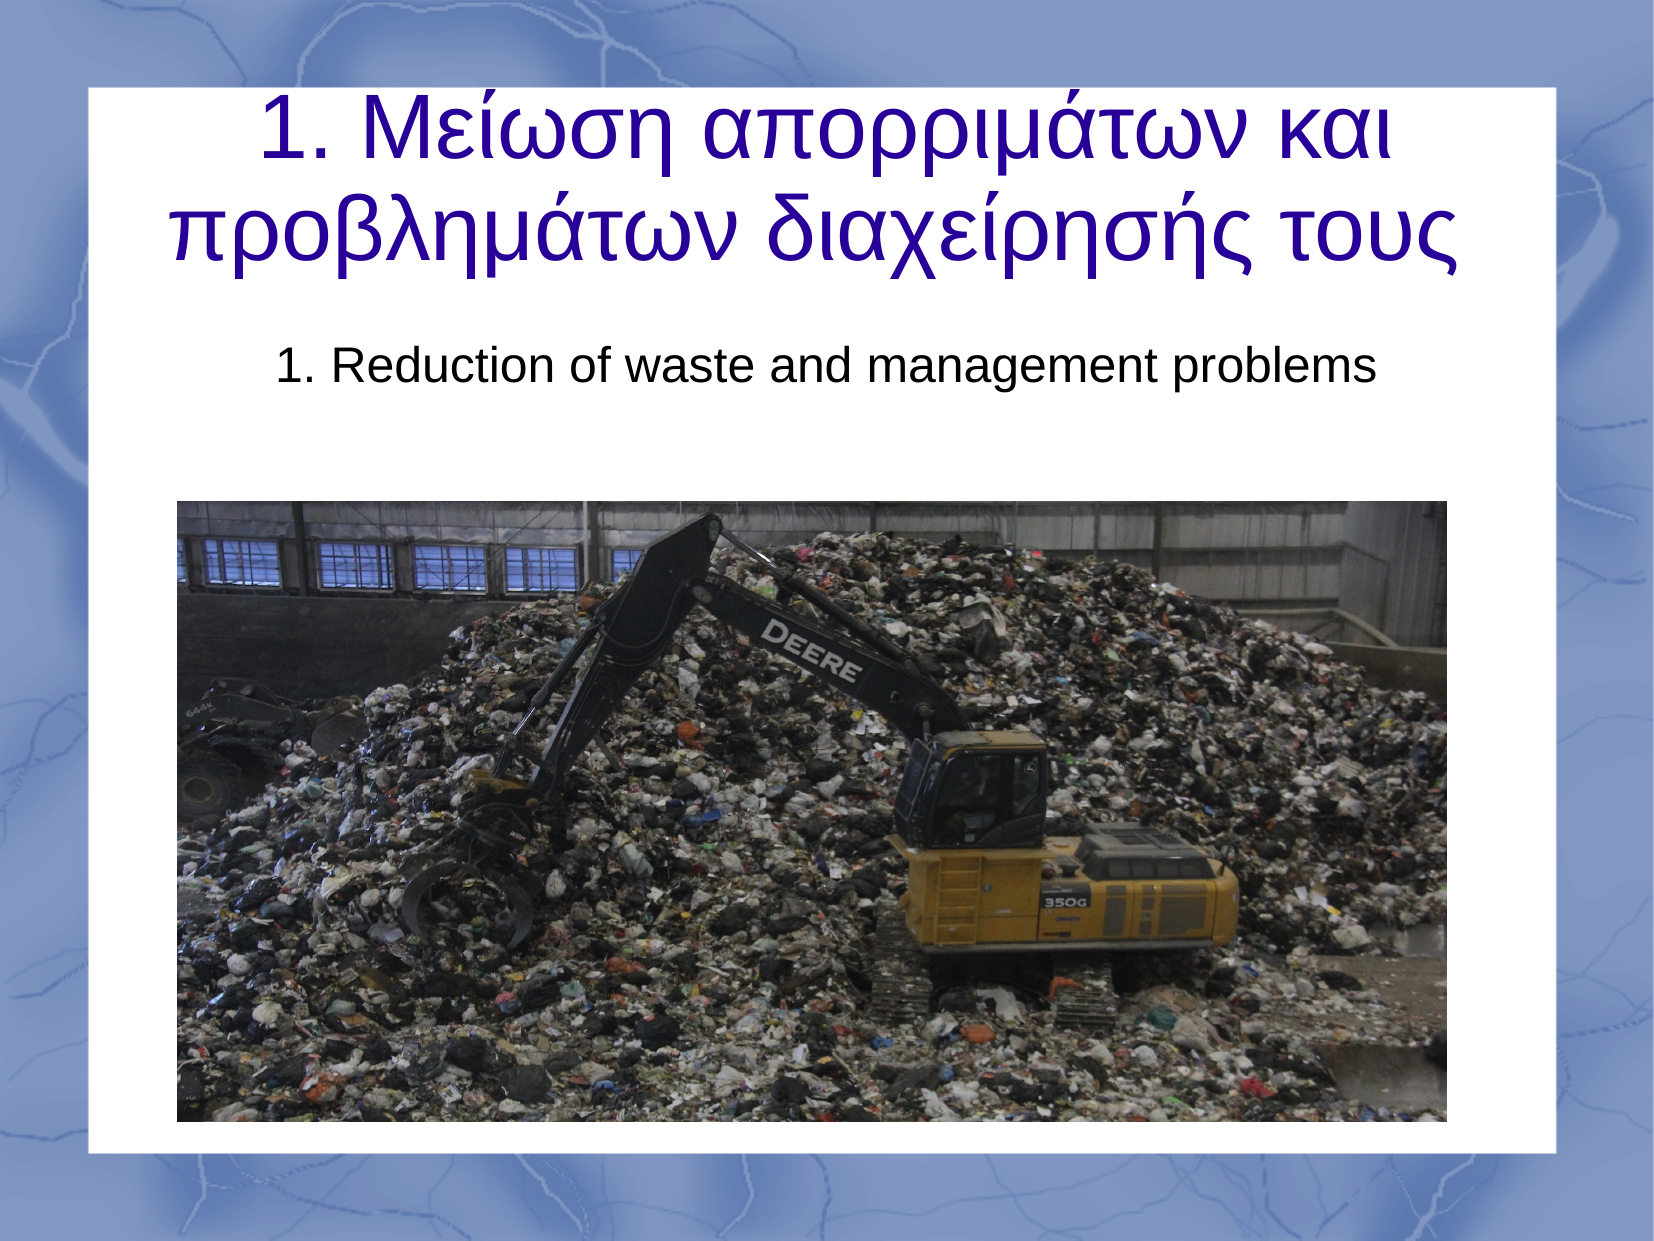

# 1. Μείωση απορριμάτων και προβλημάτων διαχείρησής τους
1. Reduction of waste and management problems